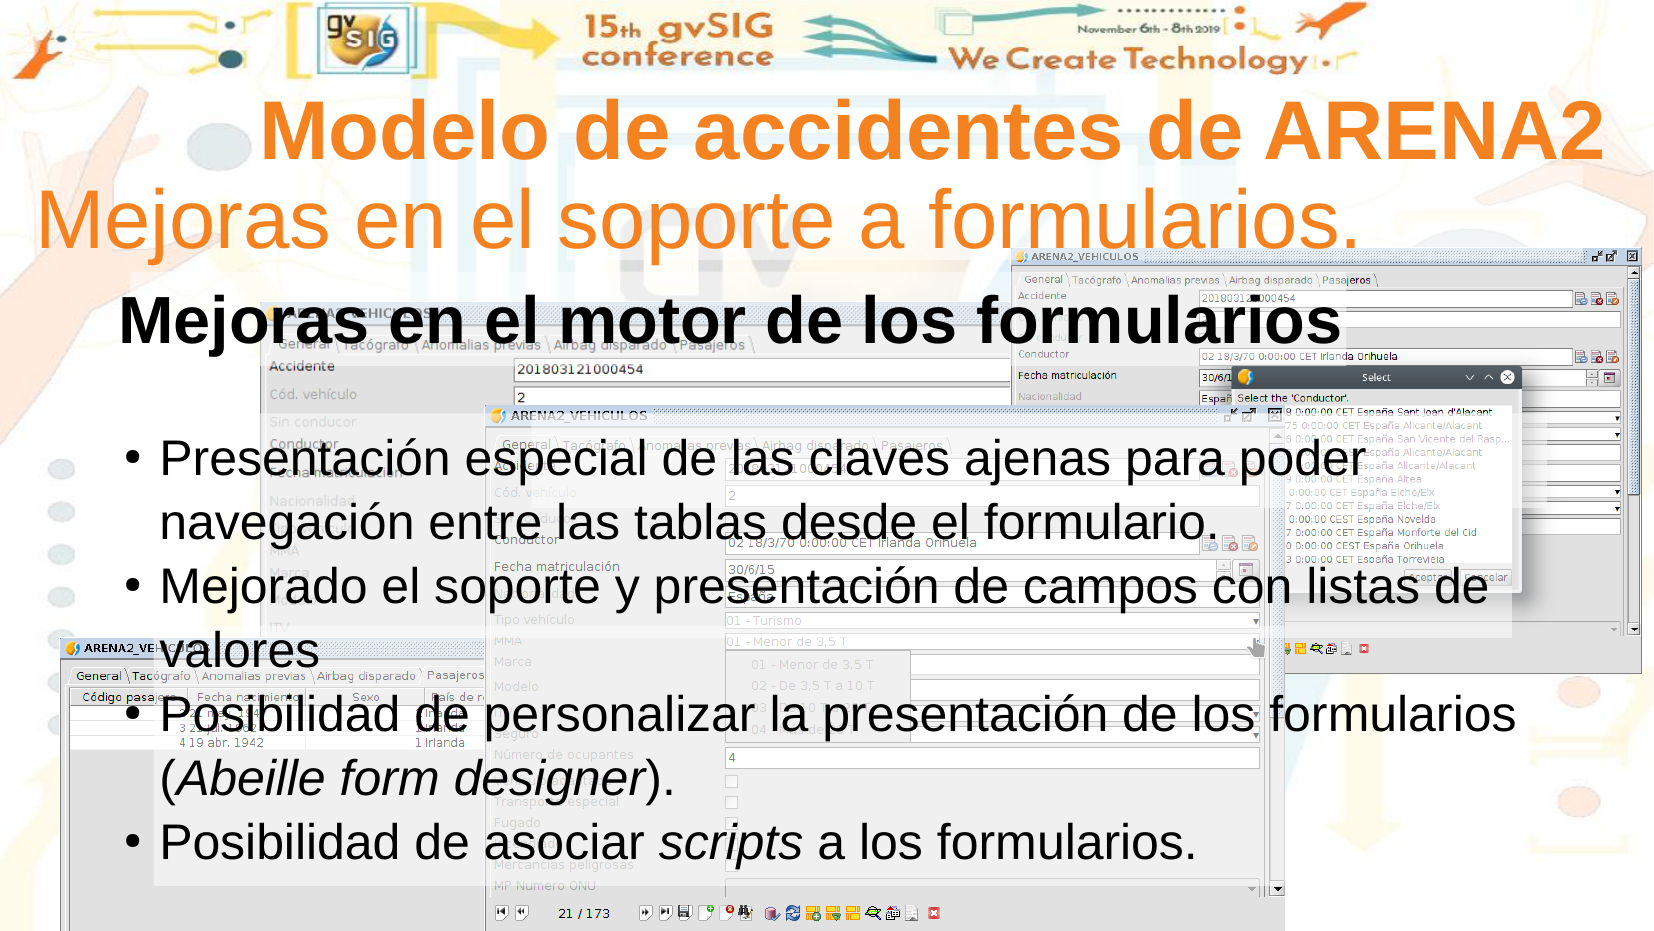

# Modelo de accidentes de ARENA2
Mejoras en el soporte a formularios.
Mejoras en el motor de los formularios
Presentación especial de las claves ajenas para poder navegación entre las tablas desde el formulario.
Mejorado el soporte y presentación de campos con listas de valores
Posibilidad de personalizar la presentación de los formularios (Abeille form designer).
Posibilidad de asociar scripts a los formularios.